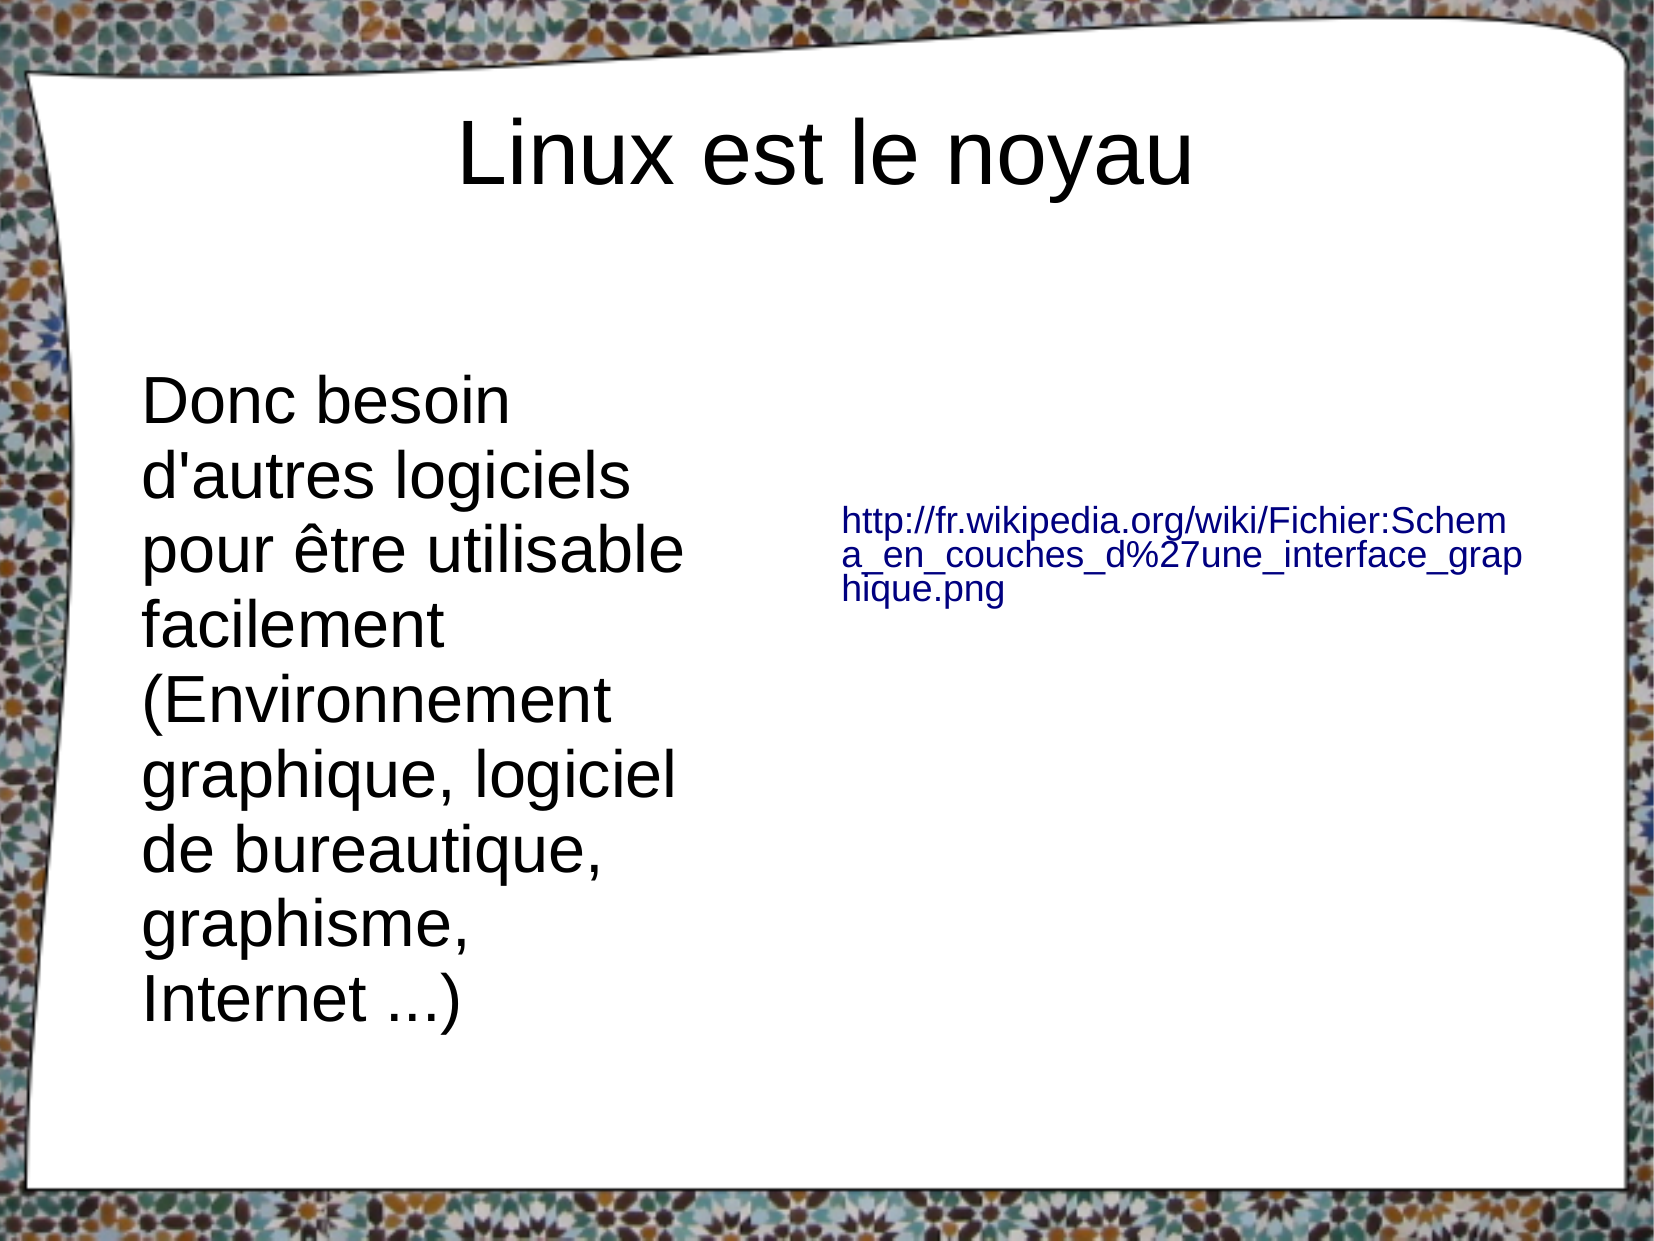

# Linux est le noyau
Donc besoin d'autres logiciels pour être utilisable facilement (Environnement graphique, logiciel de bureautique, graphisme, Internet ...)
http://fr.wikipedia.org/wiki/Fichier:Schema_en_couches_d%27une_interface_graphique.png
Linux : Le quoi, le pourquoi et le comment (Nibrass/Oujda)